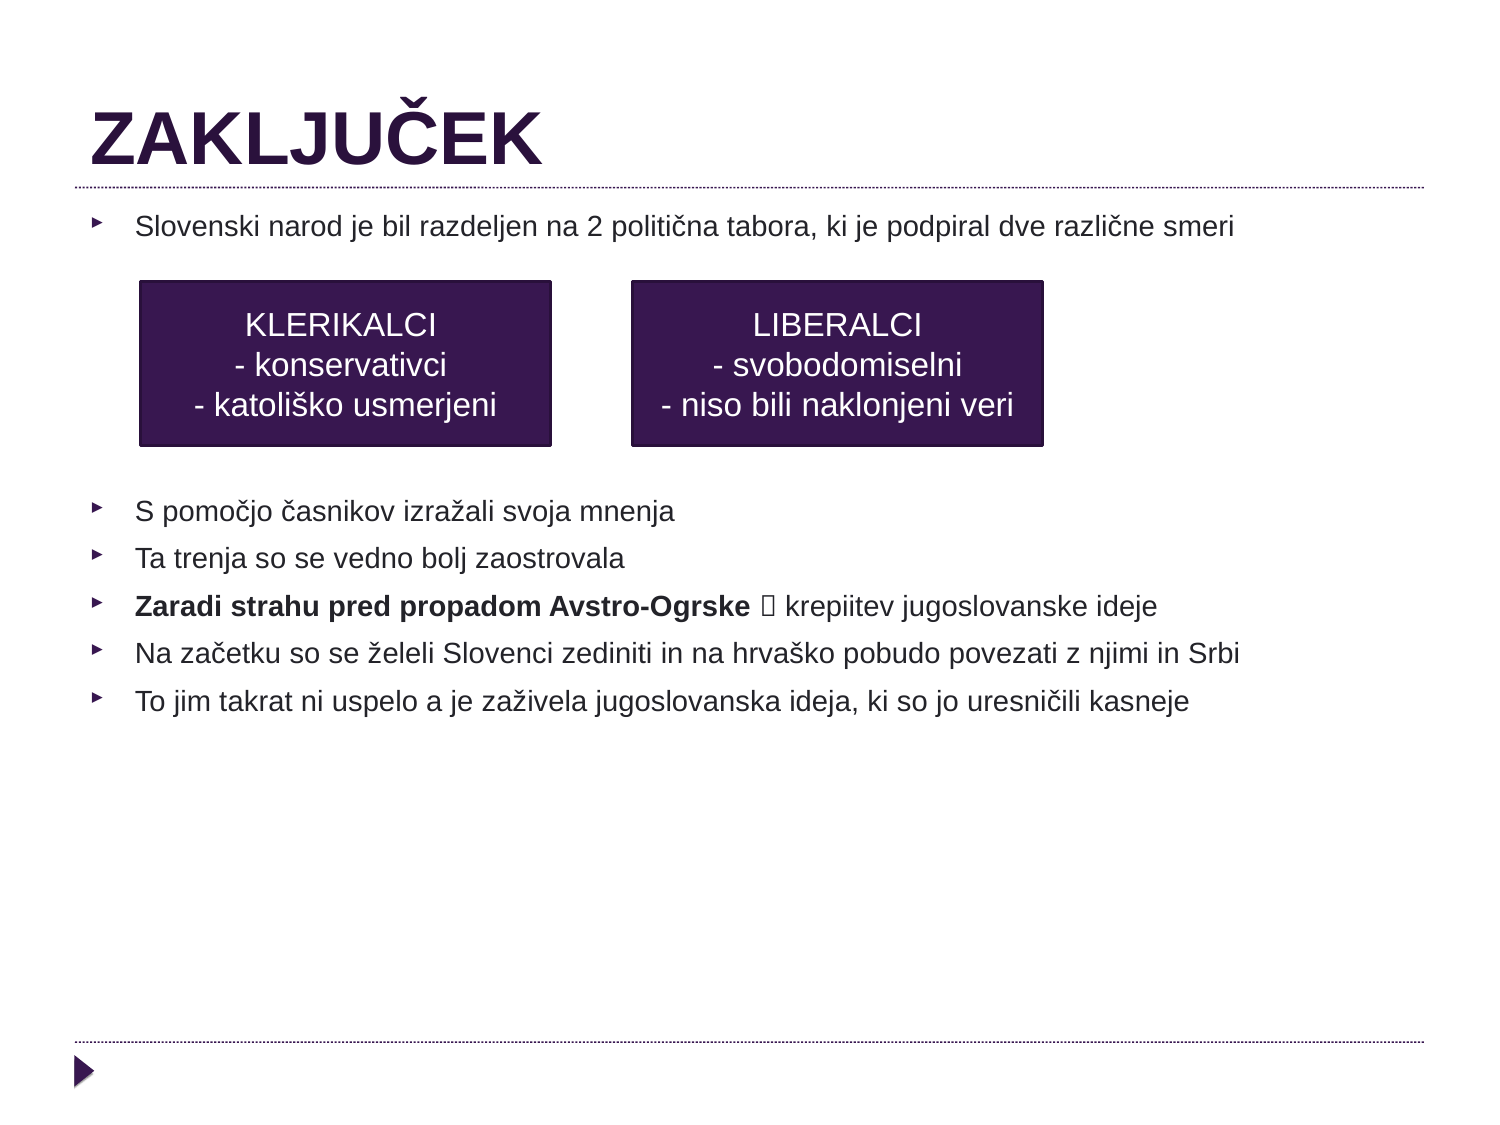

# ZAKLJUČEK
Slovenski narod je bil razdeljen na 2 politična tabora, ki je podpiral dve različne smeri
S pomočjo časnikov izražali svoja mnenja
Ta trenja so se vedno bolj zaostrovala
Zaradi strahu pred propadom Avstro-Ogrske  krepiitev jugoslovanske ideje
Na začetku so se želeli Slovenci zediniti in na hrvaško pobudo povezati z njimi in Srbi
To jim takrat ni uspelo a je zaživela jugoslovanska ideja, ki so jo uresničili kasneje
KLERIKALCI
- konservativci
- katoliško usmerjeni
LIBERALCI
- svobodomiselni
- niso bili naklonjeni veri